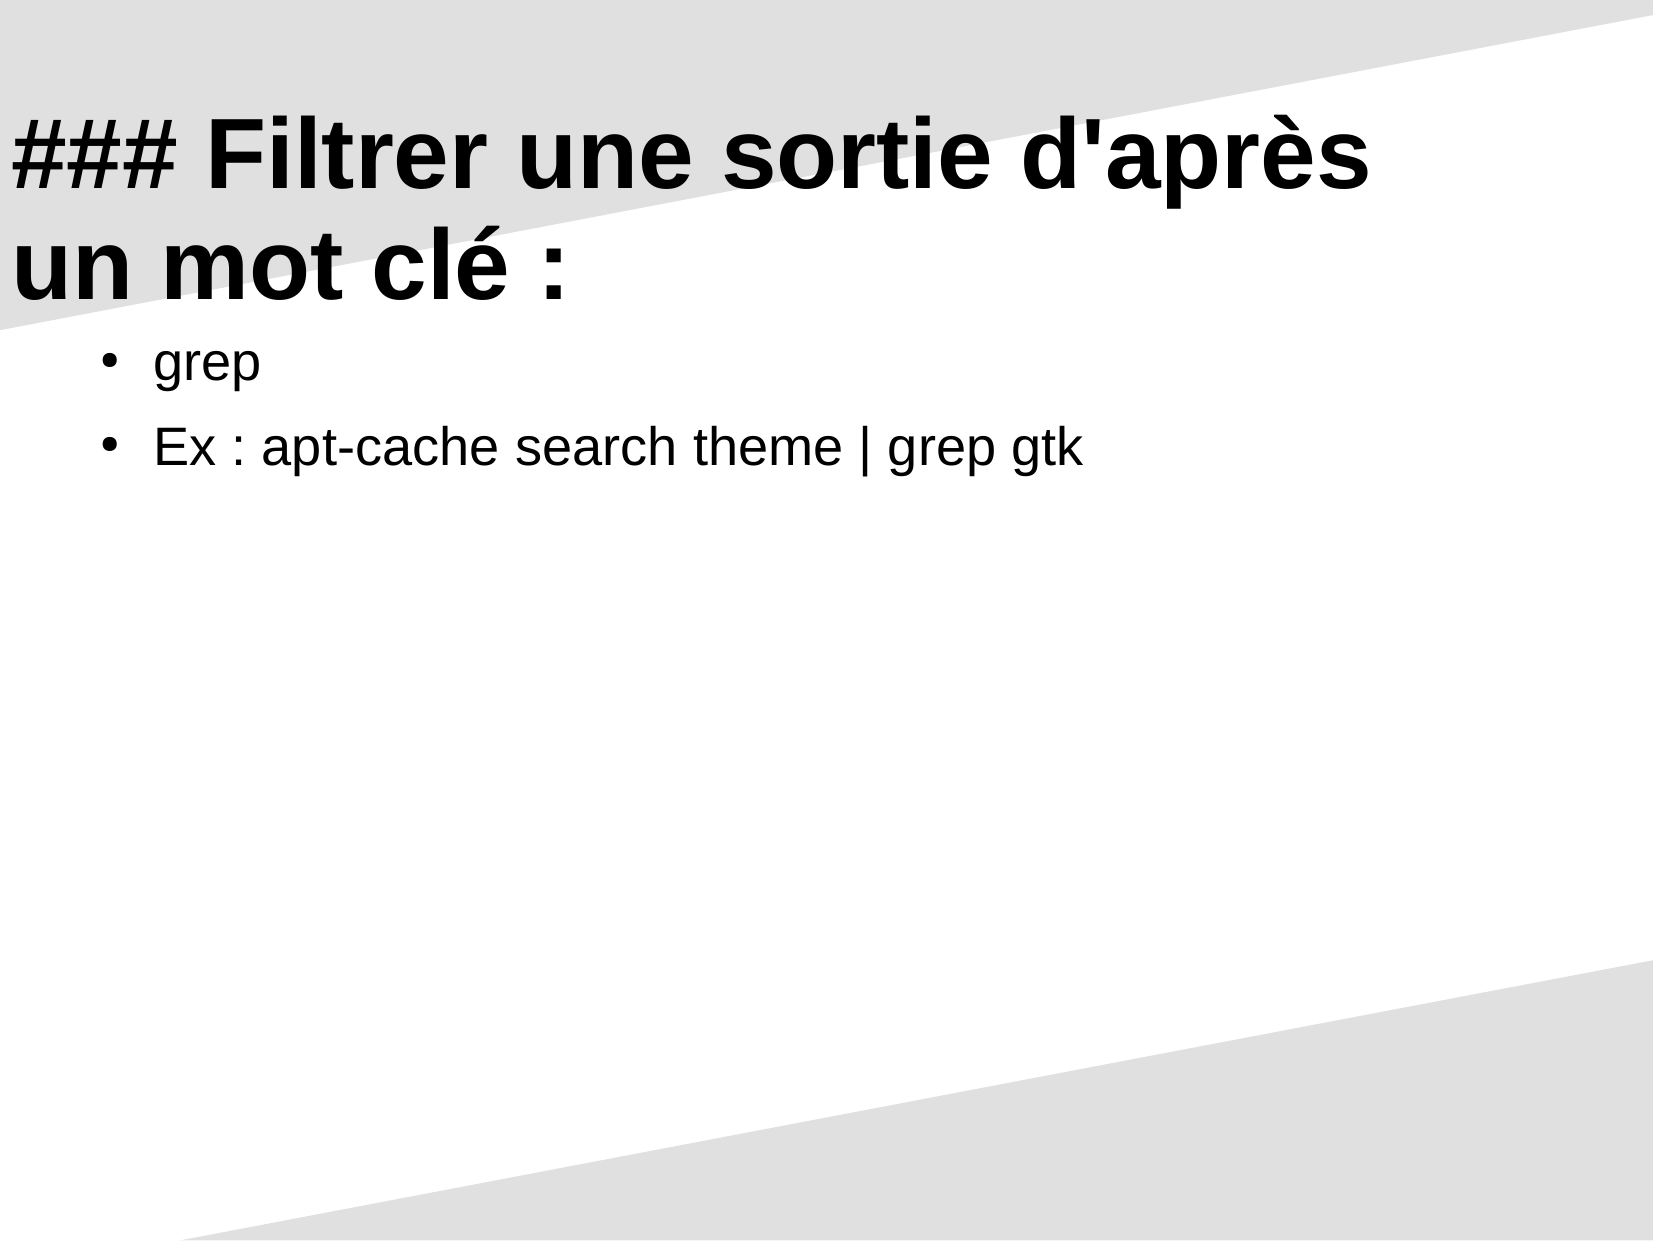

# ### Filtrer une sortie d'après un mot clé :
grep
Ex : apt-cache search theme | grep gtk